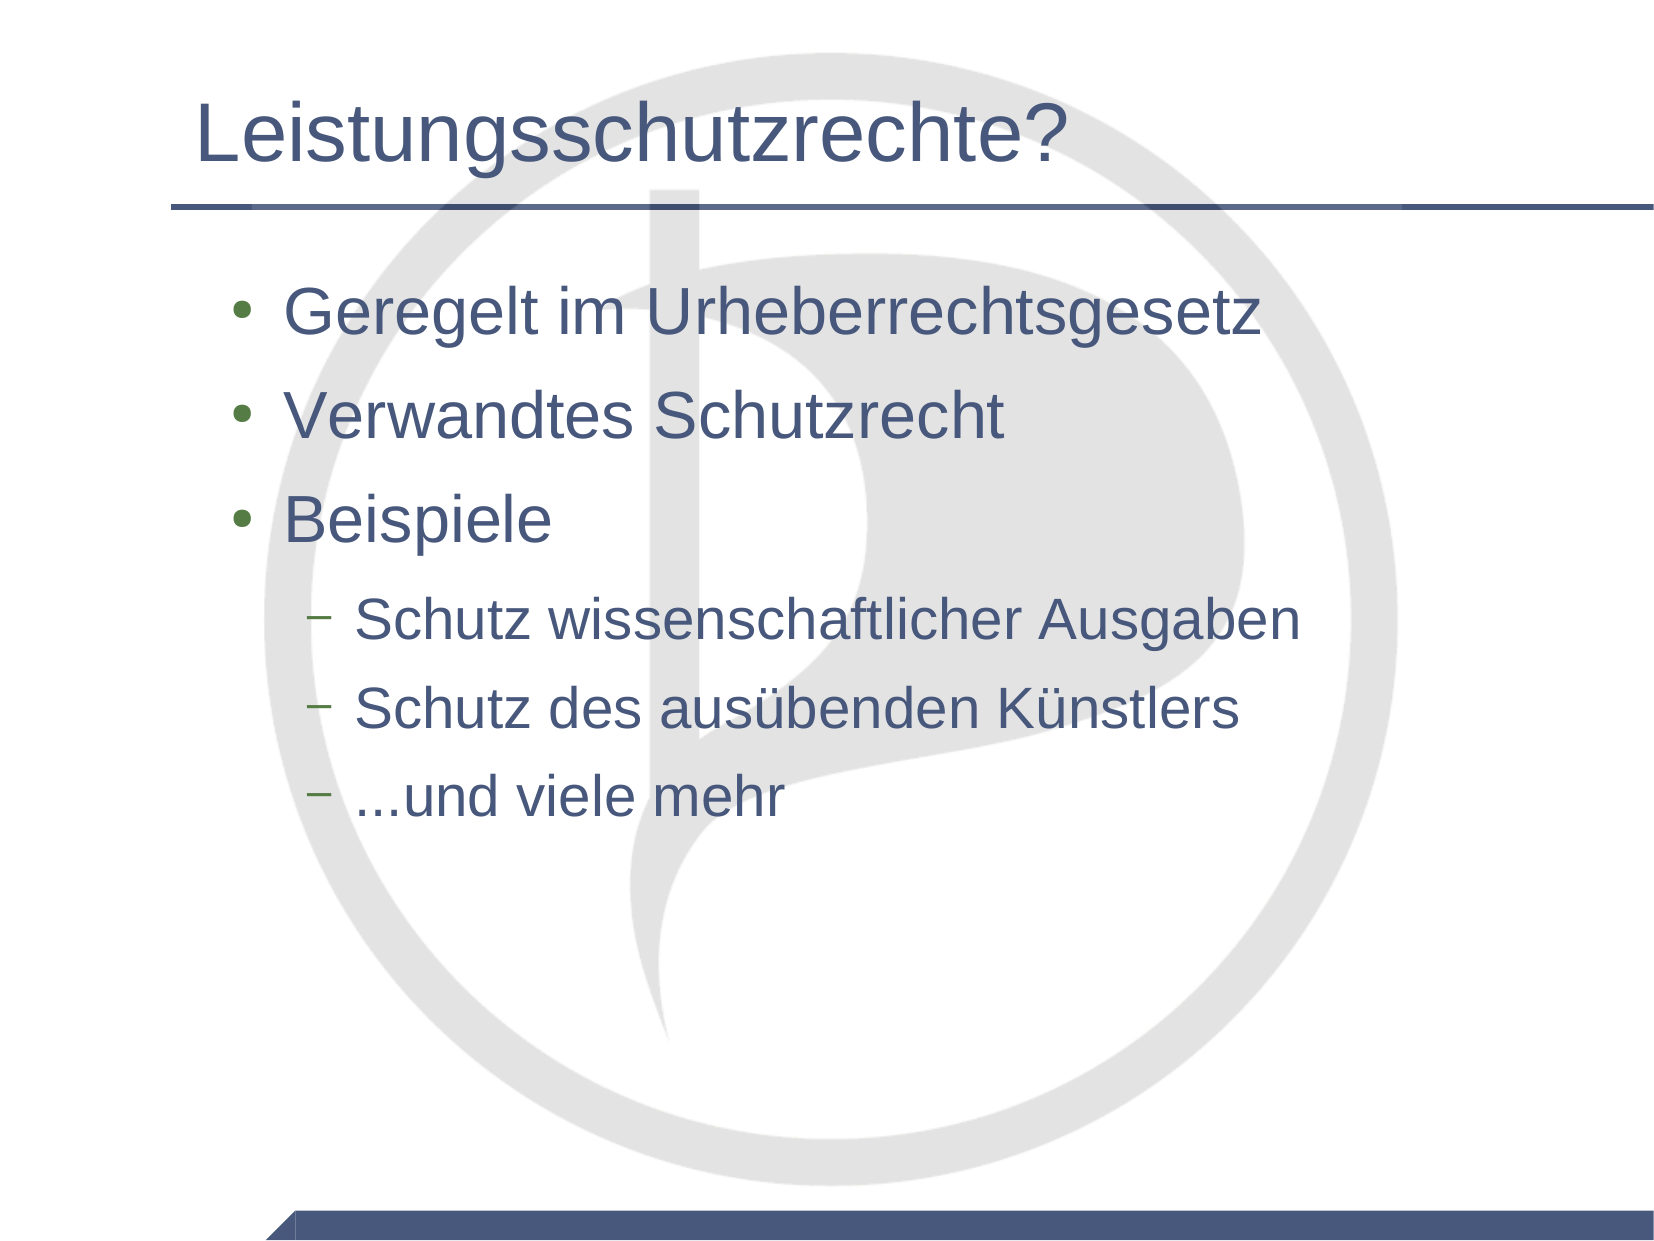

# Leistungsschutzrechte?
Geregelt im Urheberrechtsgesetz
Verwandtes Schutzrecht
Beispiele
Schutz wissenschaftlicher Ausgaben
Schutz des ausübenden Künstlers
...und viele mehr